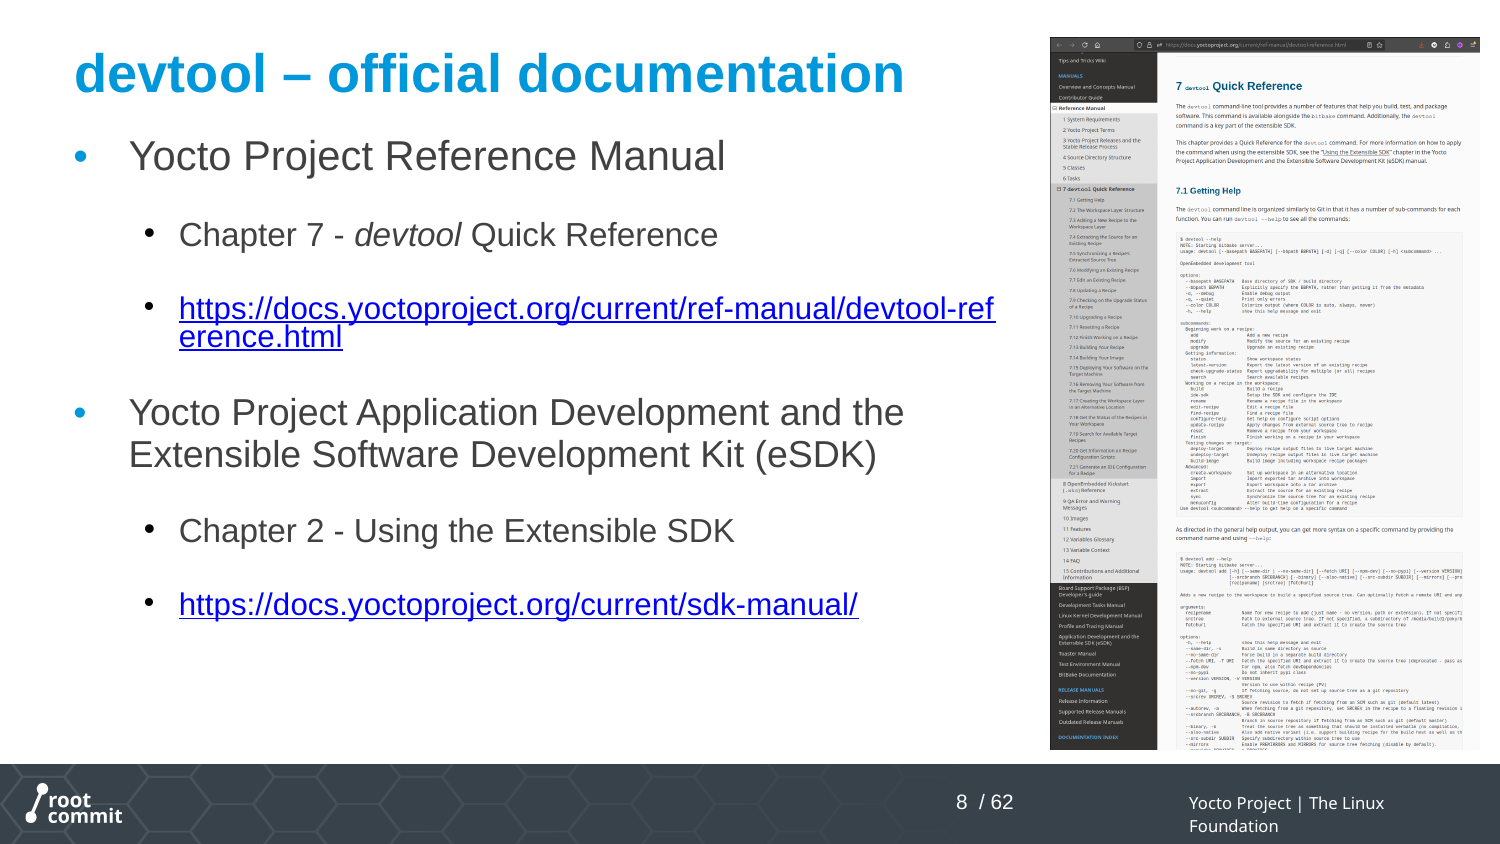

devtool – official documentation
Yocto Project Reference Manual
Chapter 7 - devtool Quick Reference
https://docs.yoctoproject.org/current/ref-manual/devtool-reference.html
Yocto Project Application Development and the Extensible Software Development Kit (eSDK)
Chapter 2 - Using the Extensible SDK
https://docs.yoctoproject.org/current/sdk-manual/